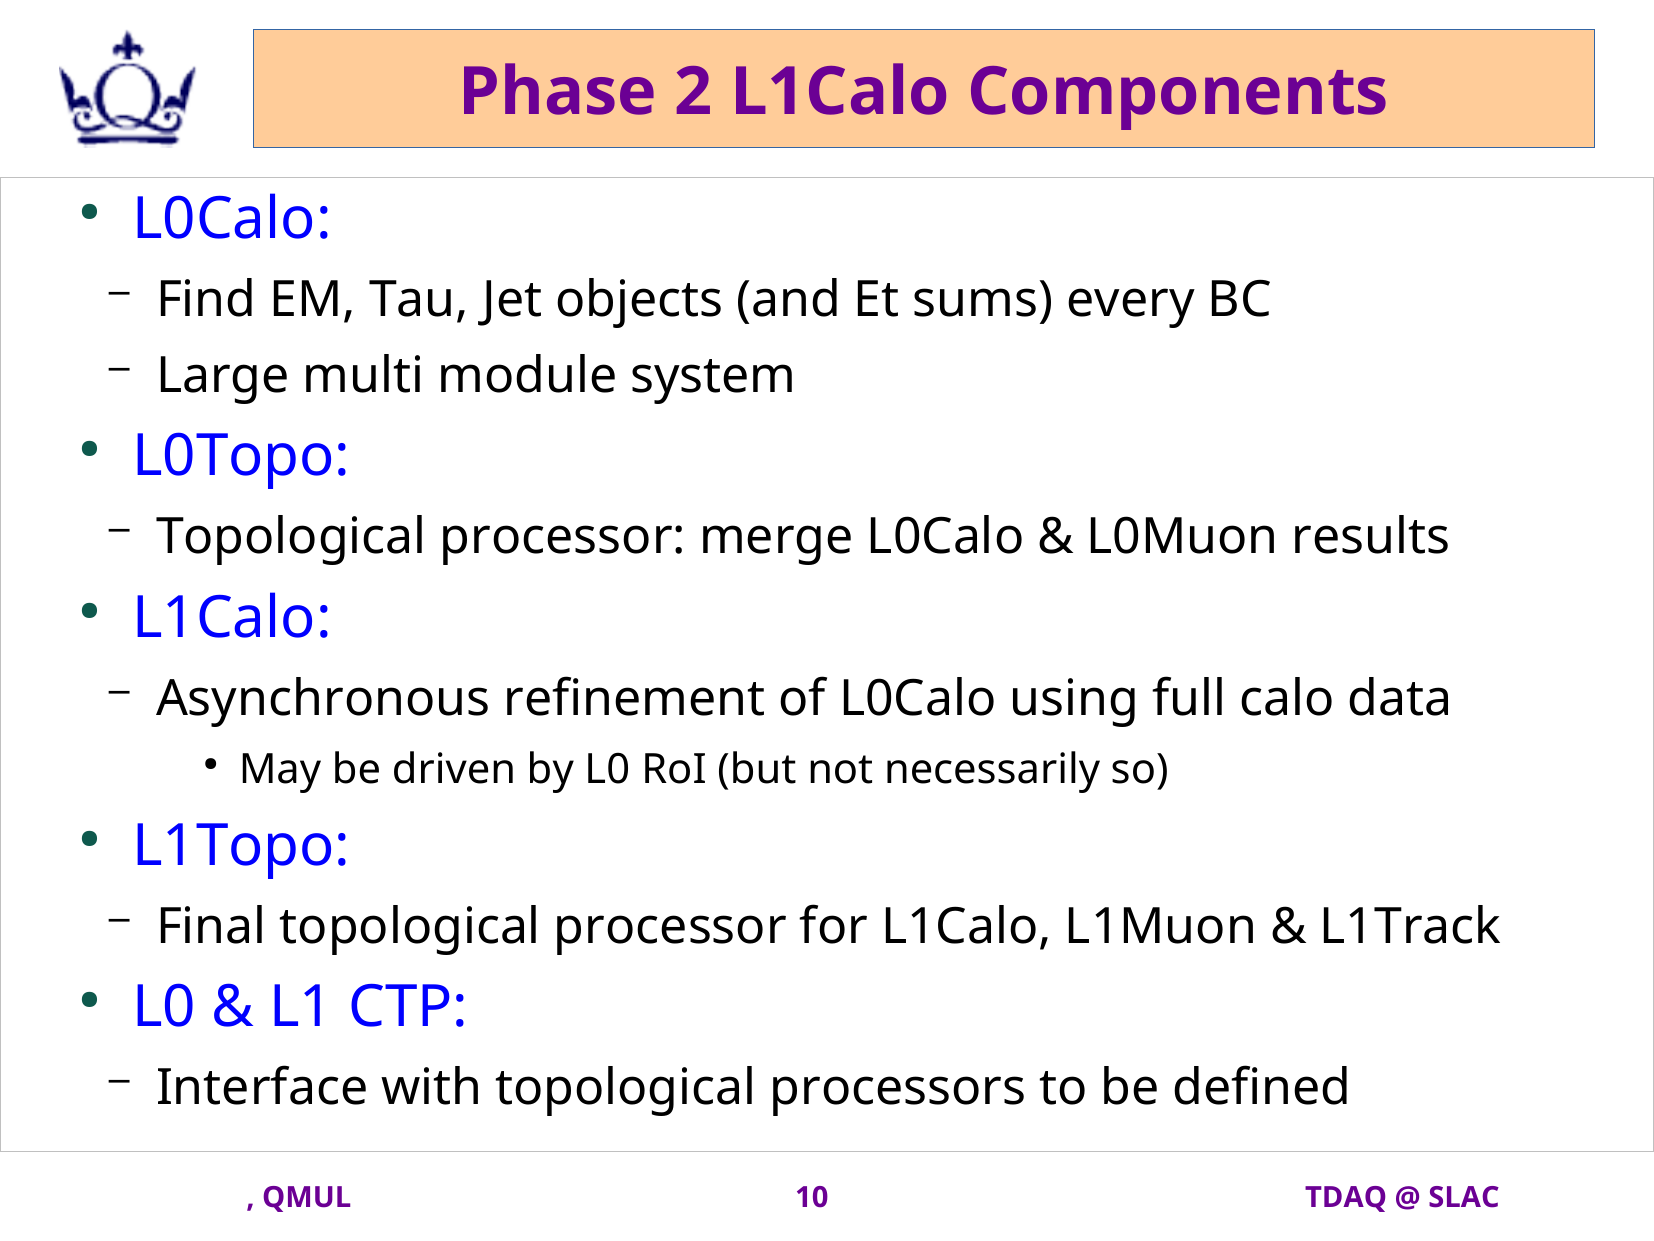

# Phase 2 L1Calo Components
L0Calo:
Find EM, Tau, Jet objects (and Et sums) every BC
Large multi module system
L0Topo:
Topological processor: merge L0Calo & L0Muon results
L1Calo:
Asynchronous refinement of L0Calo using full calo data
May be driven by L0 RoI (but not necessarily so)
L1Topo:
Final topological processor for L1Calo, L1Muon & L1Track
L0 & L1 CTP:
Interface with topological processors to be defined